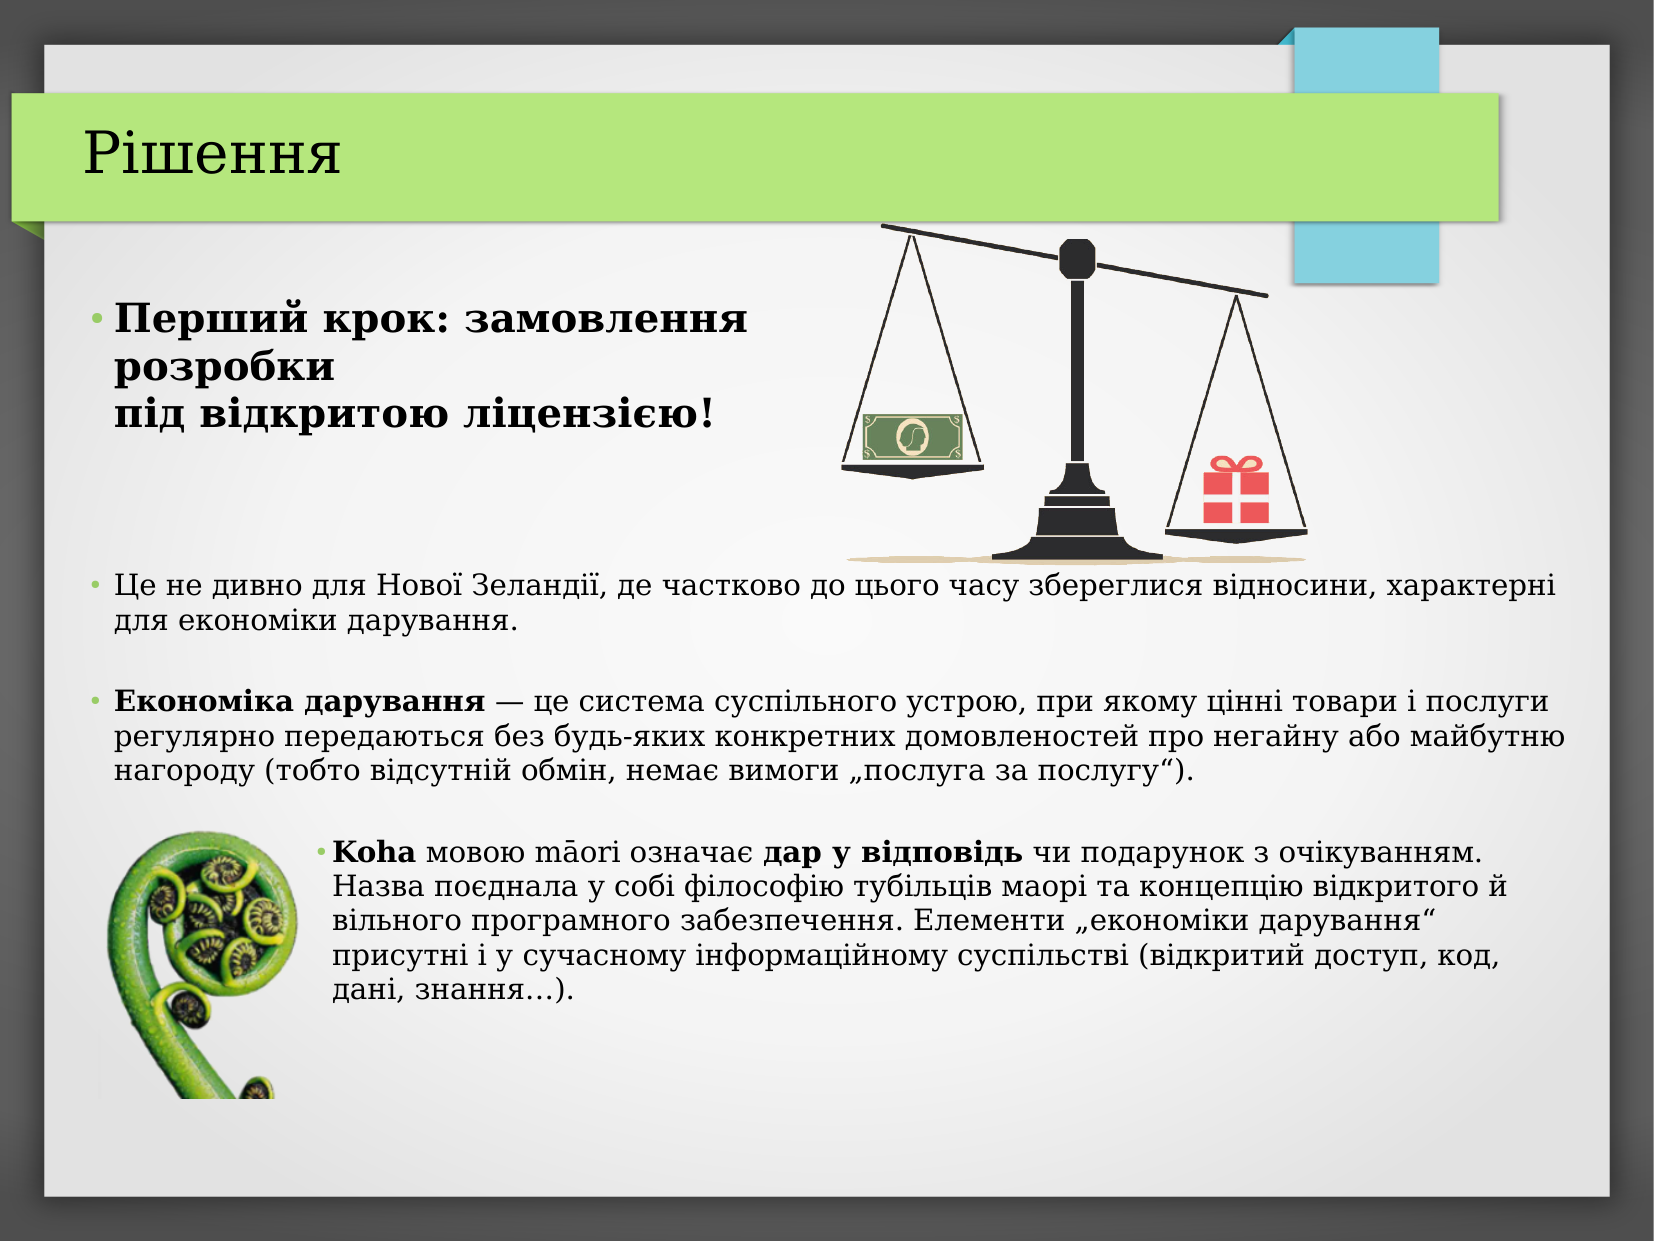

Рішення
# Перший крок: замовлення розробки під відкритою ліцензією!
Це не дивно для Нової Зеландії, де частково до цього часу збереглися відносини, характерні для економіки дарування.
Економіка дарування — це система суспільного устрою, при якому цінні товари і послуги регулярно передаються без будь-яких конкретних домовленостей про негайну або майбутню нагороду (тобто відсутній обмін, немає вимоги „послуга за послугу“).
Koha мовою māori означає дар у відповідь чи подарунок з очікуванням. Назва поєднала у собі філософію тубільців маорі та концепцію відкритого й вільного програмного забезпечення. Елементи „економіки дарування“ присутні і у сучасному інформаційному суспільстві (відкритий доступ, код, дані, знання…).